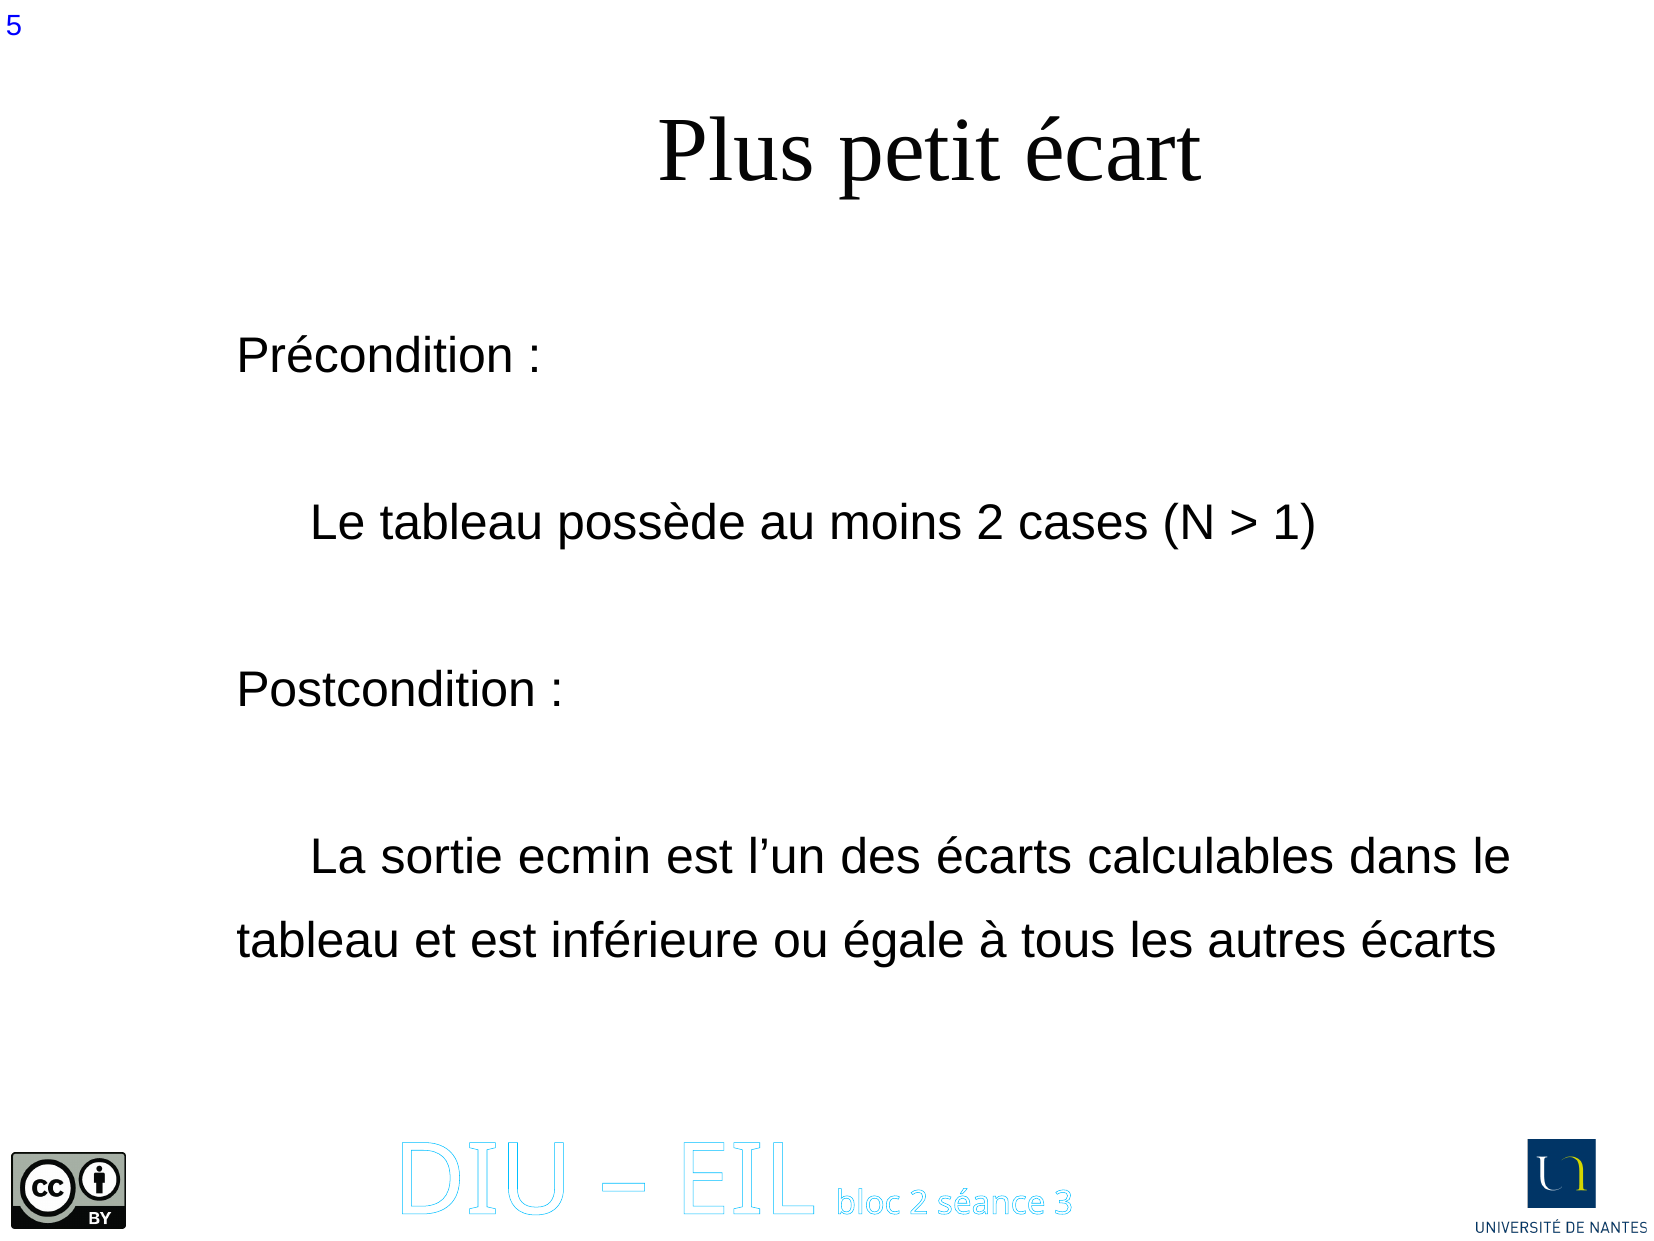

5
# Plus petit écart
Précondition :
	Le tableau possède au moins 2 cases (N > 1)
Postcondition :
	La sortie ecmin est l’un des écarts calculables dans le tableau et est inférieure ou égale à tous les autres écarts